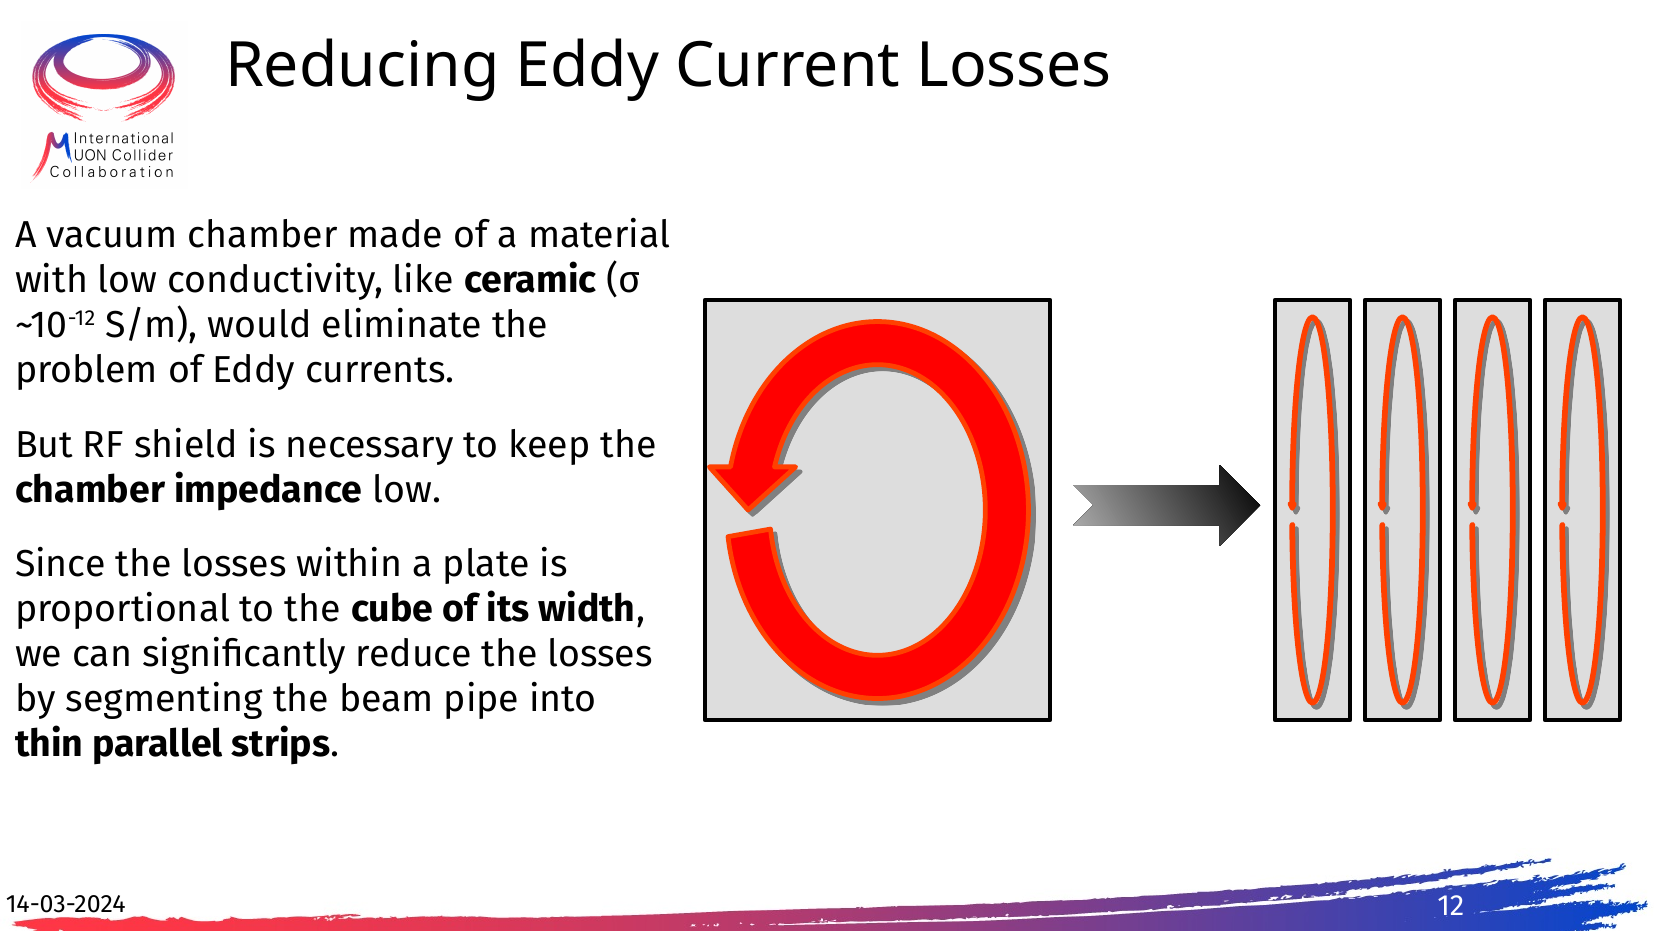

# Reducing Eddy Current Losses
A vacuum chamber made of a material with low conductivity, like ceramic (σ ~10-12 S/m), would eliminate the problem of Eddy currents.
But RF shield is necessary to keep the chamber impedance low.
Since the losses within a plate is proportional to the cube of its width, we can significantly reduce the losses by segmenting the beam pipe into thin parallel strips.
14-03-2024
12